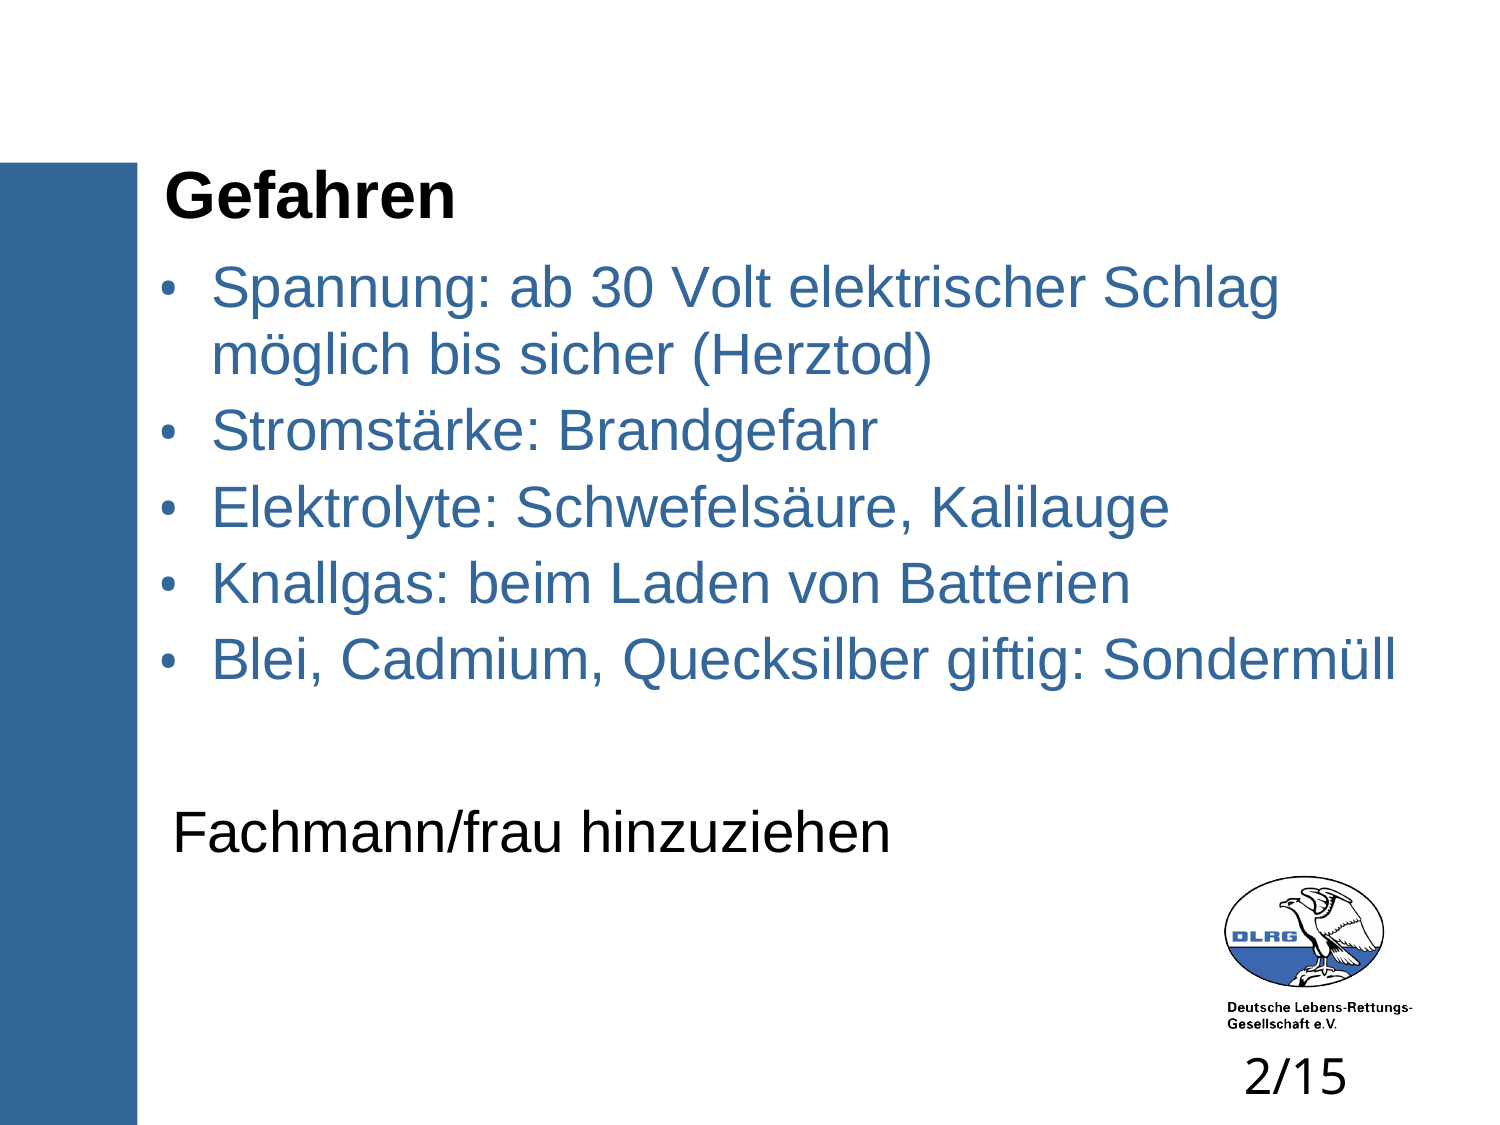

# Gefahren
Spannung: ab 30 Volt elektrischer Schlag möglich bis sicher (Herztod)
Stromstärke: Brandgefahr
Elektrolyte: Schwefelsäure, Kalilauge
Knallgas: beim Laden von Batterien
Blei, Cadmium, Quecksilber giftig: Sondermüll
Fachmann/frau hinzuziehen